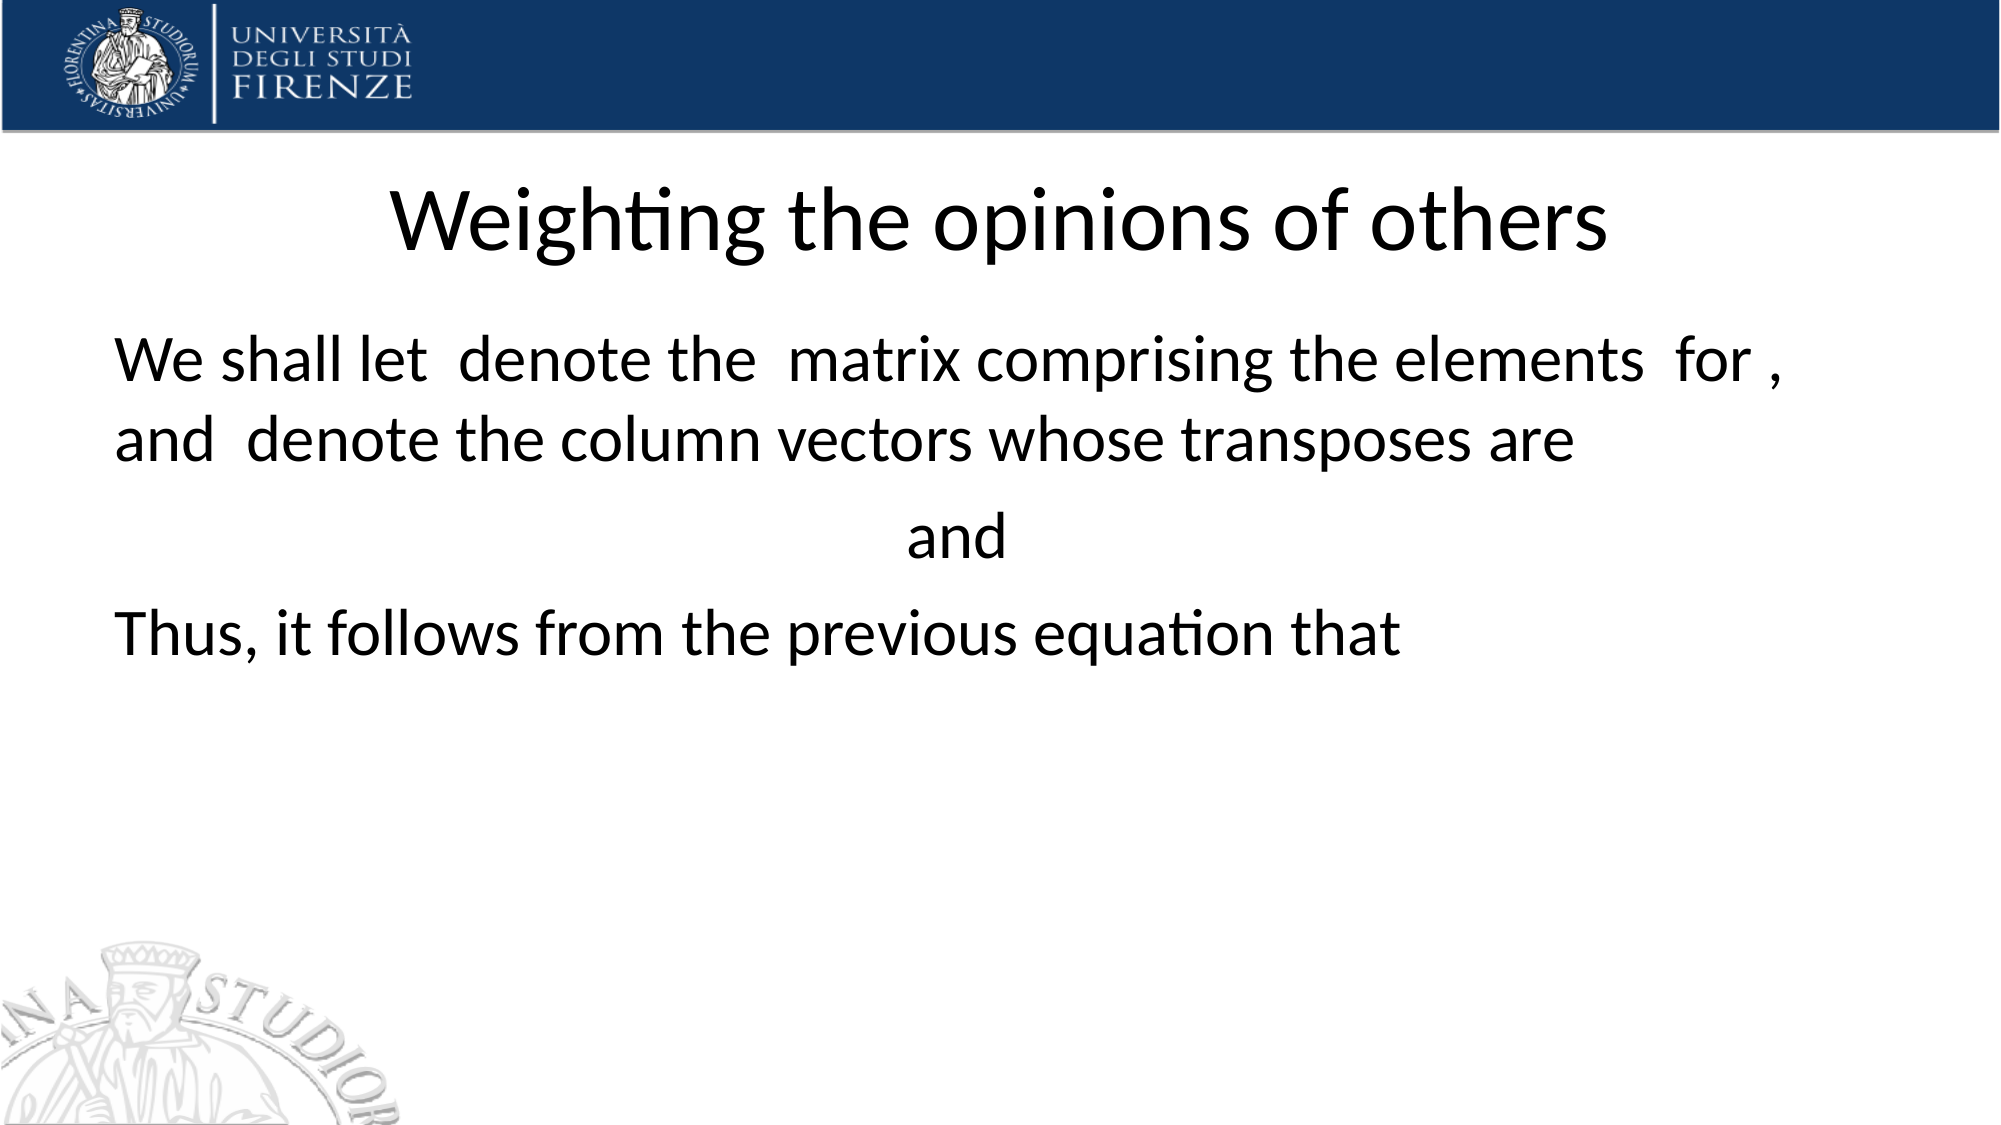

# Weighting the opinions of others
We shall let denote the matrix comprising the elements for , and denote the column vectors whose transposes are
 and
Thus, it follows from the previous equation that